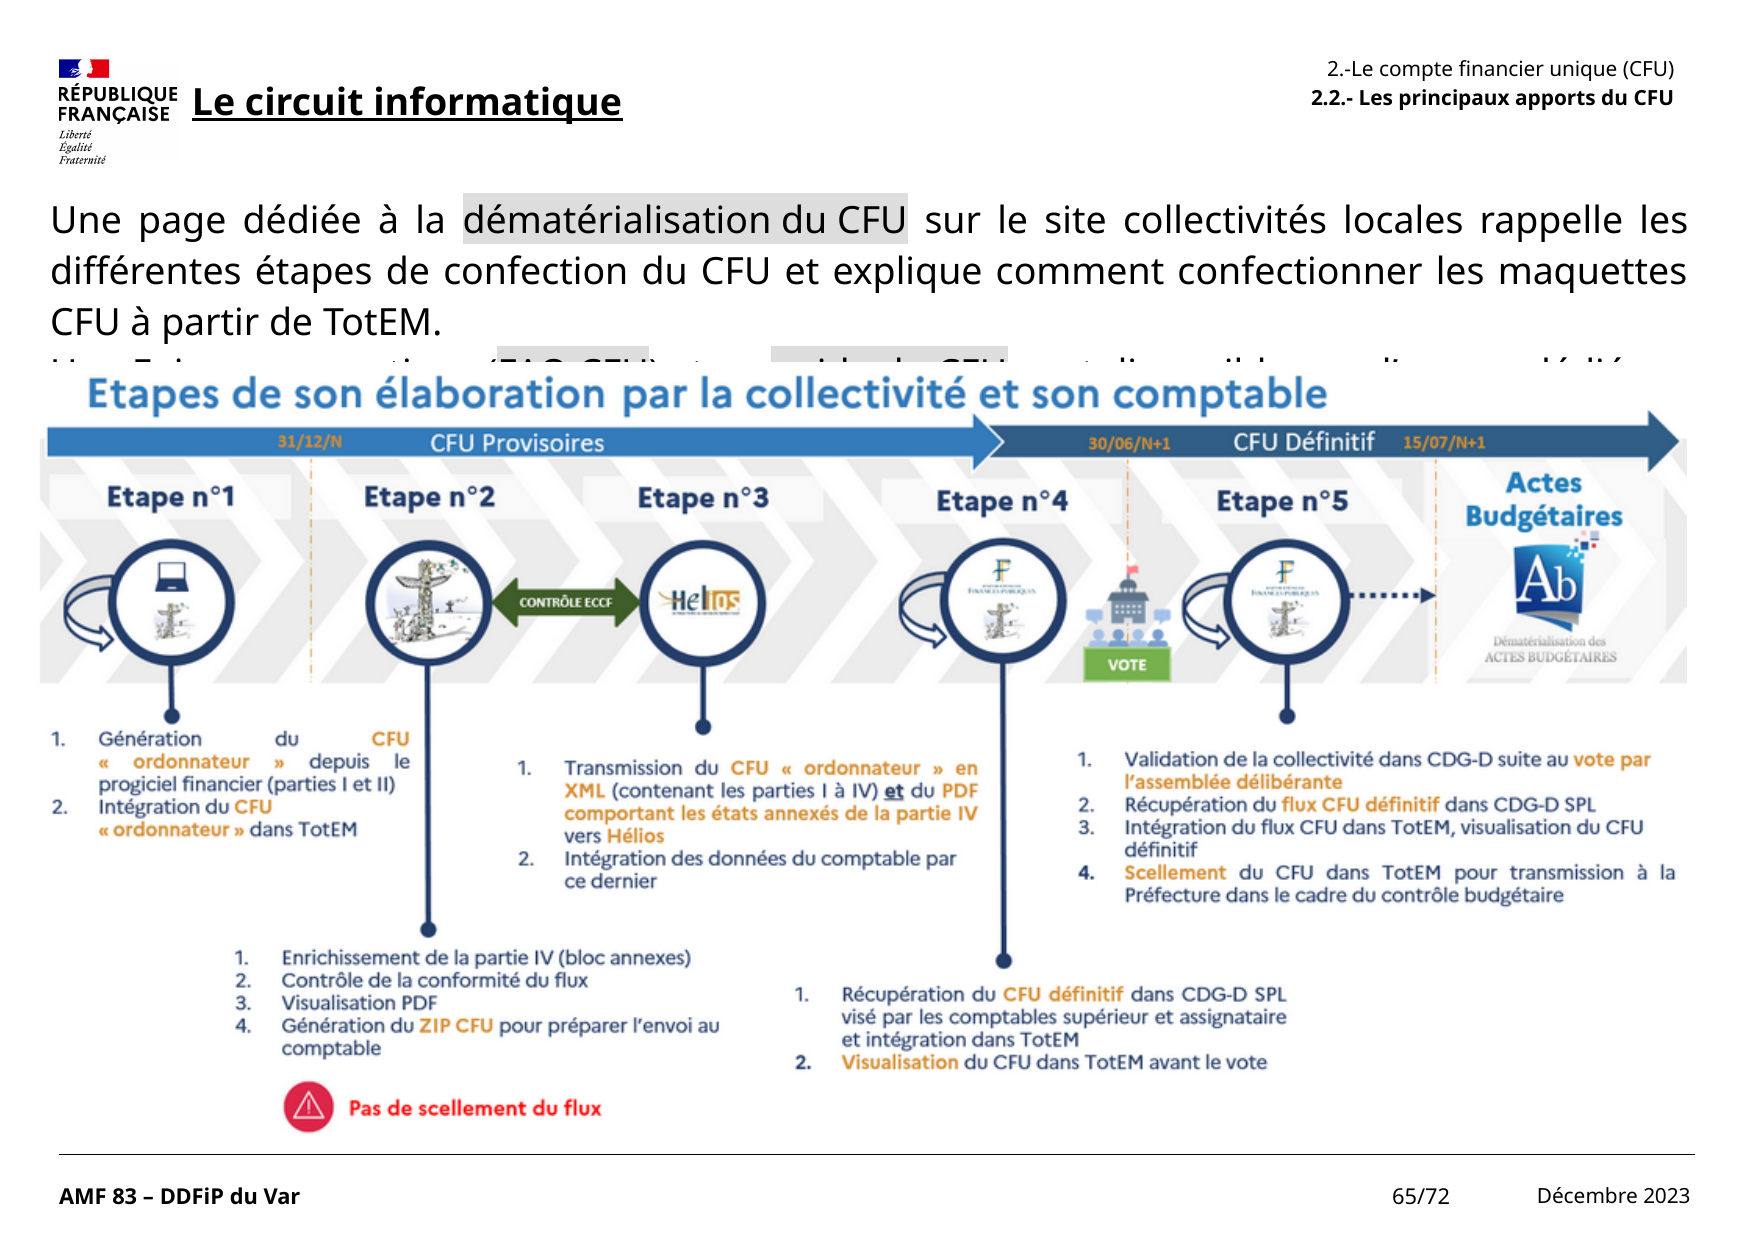

2.-Le compte financier unique (CFU)
2.2.- Les principaux apports du CFU
Le circuit informatique
# Une page dédiée à la dématérialisation du CFU sur le site collectivités locales rappelle les différentes étapes de confection du CFU et explique comment confectionner les maquettes CFU à partir de TotEM.
Une Foire aux questions (FAQ CFU) et un guide du CFU sont disponibles sur l’espace dédié.